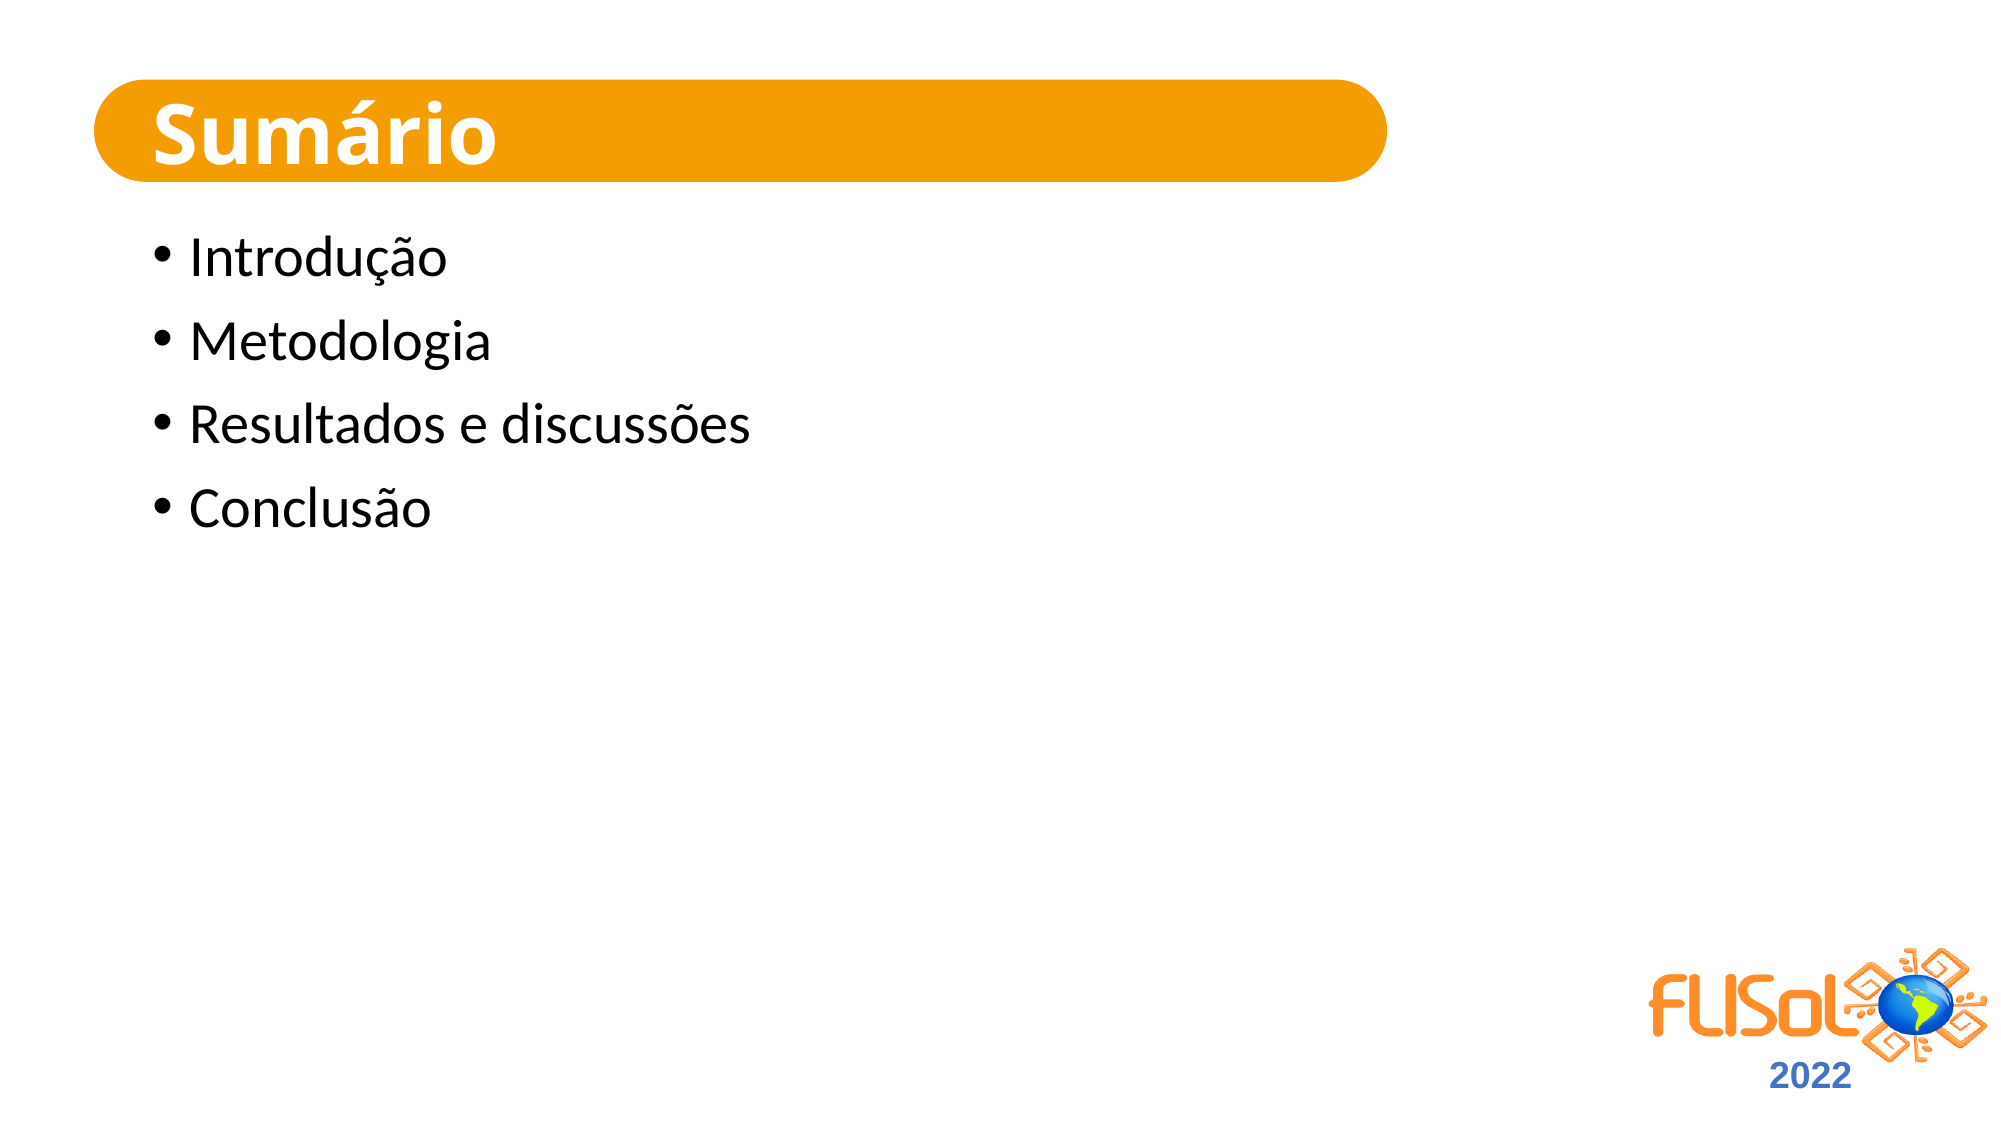

# Sumário
Introdução
Metodologia
Resultados e discussões
Conclusão